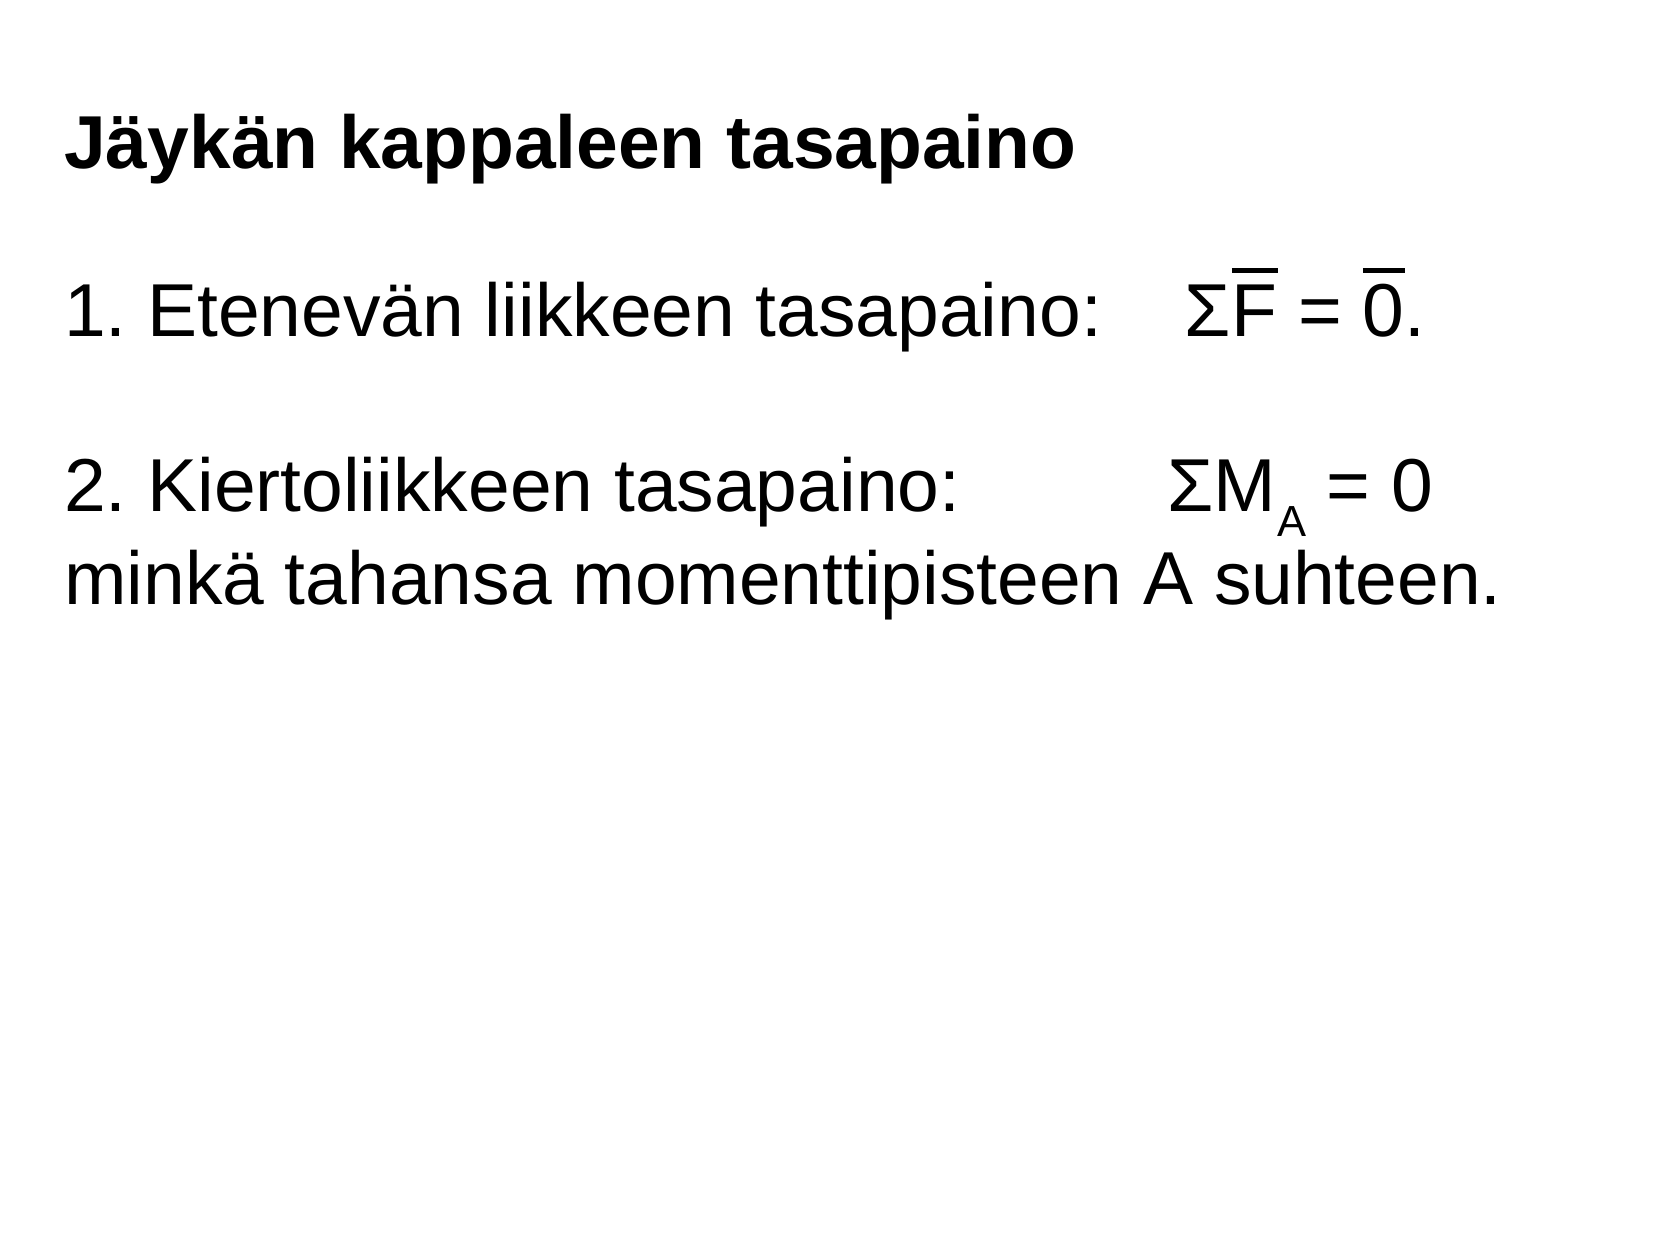

Jäykän kappaleen tasapaino
1. Etenevän liikkeen tasapaino: ƩF = 0.
2. Kiertoliikkeen tasapaino: ƩMA = 0
minkä tahansa momenttipisteen A suhteen.